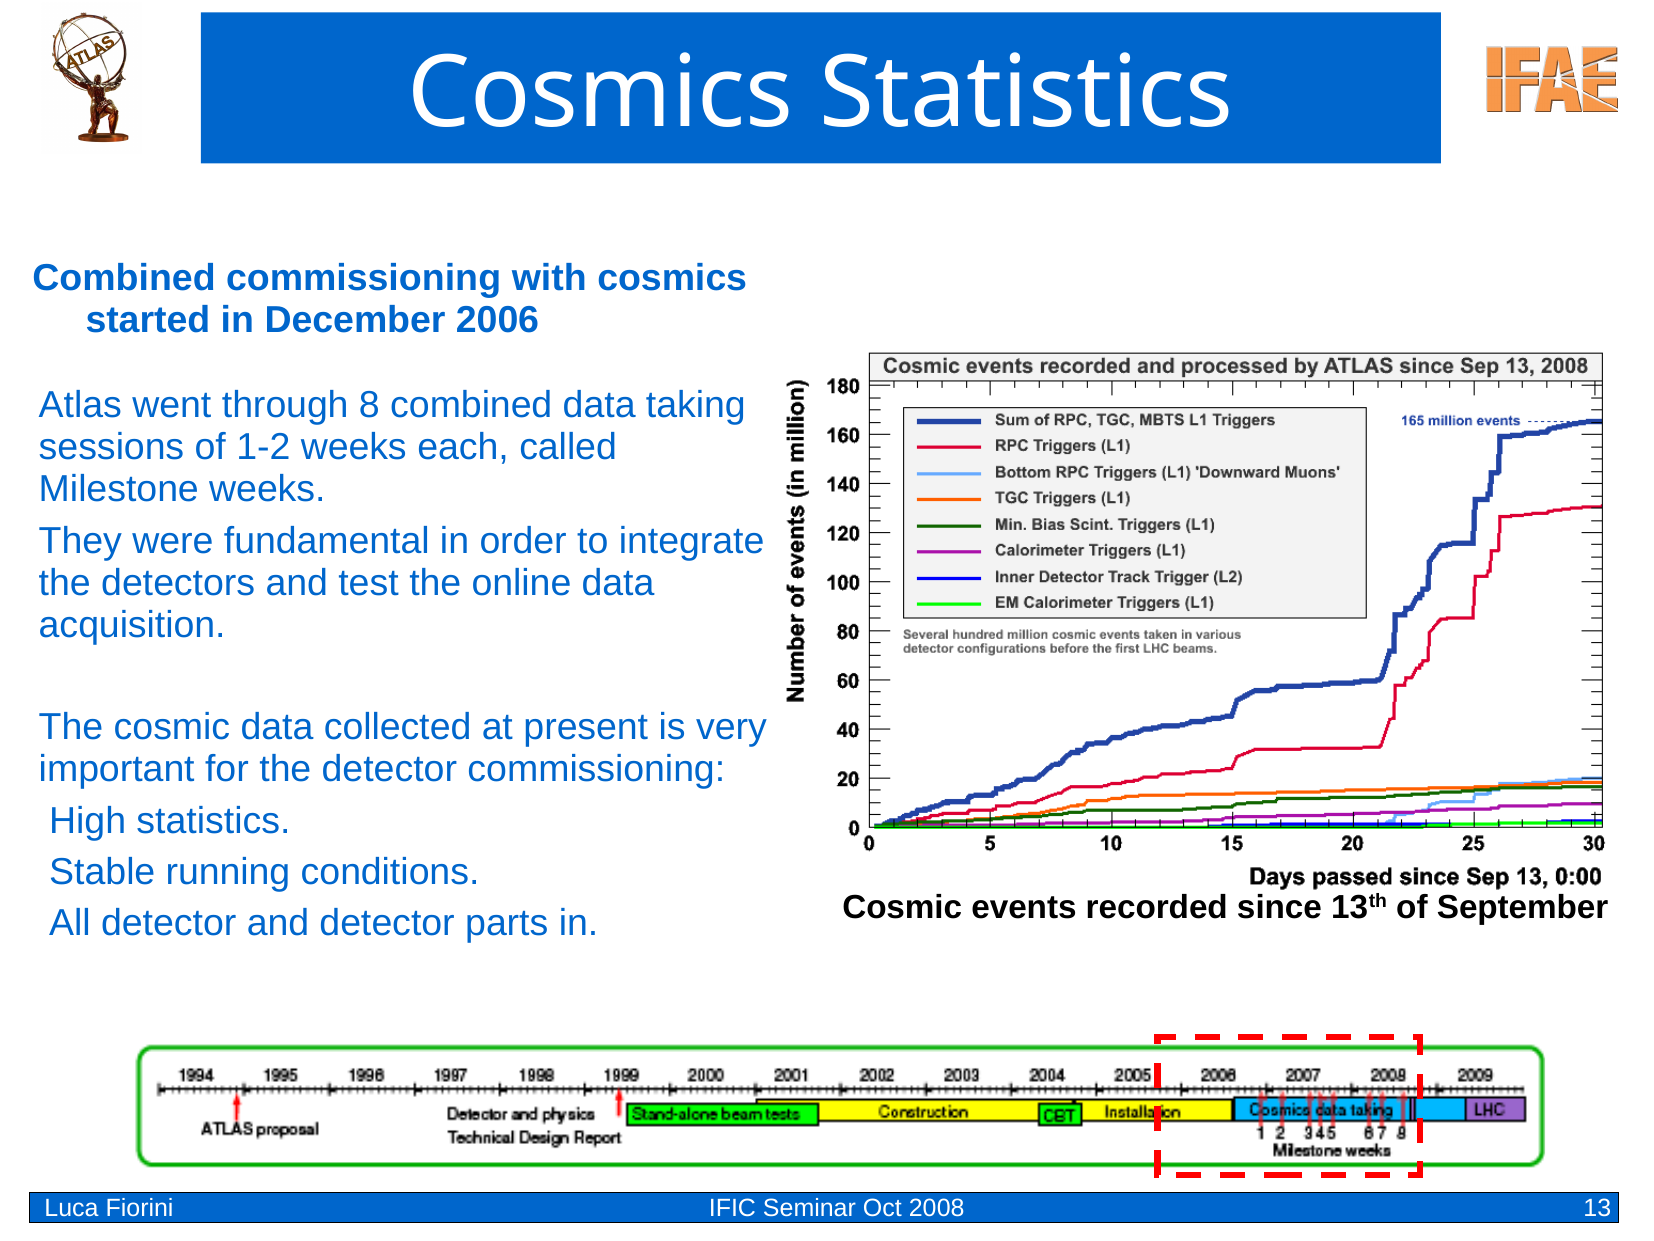

Cosmics Statistics
# Combined commissioning with cosmics started in December 2006
Atlas went through 8 combined data taking sessions of 1-2 weeks each, called Milestone weeks.
They were fundamental in order to integrate the detectors and test the online data acquisition.
The cosmic data collected at present is very important for the detector commissioning:
 High statistics.
 Stable running conditions.
 All detector and detector parts in.
Cosmic events recorded since 13th of September
Luca Fiorini								IFIC Seminar Oct 2008								 13